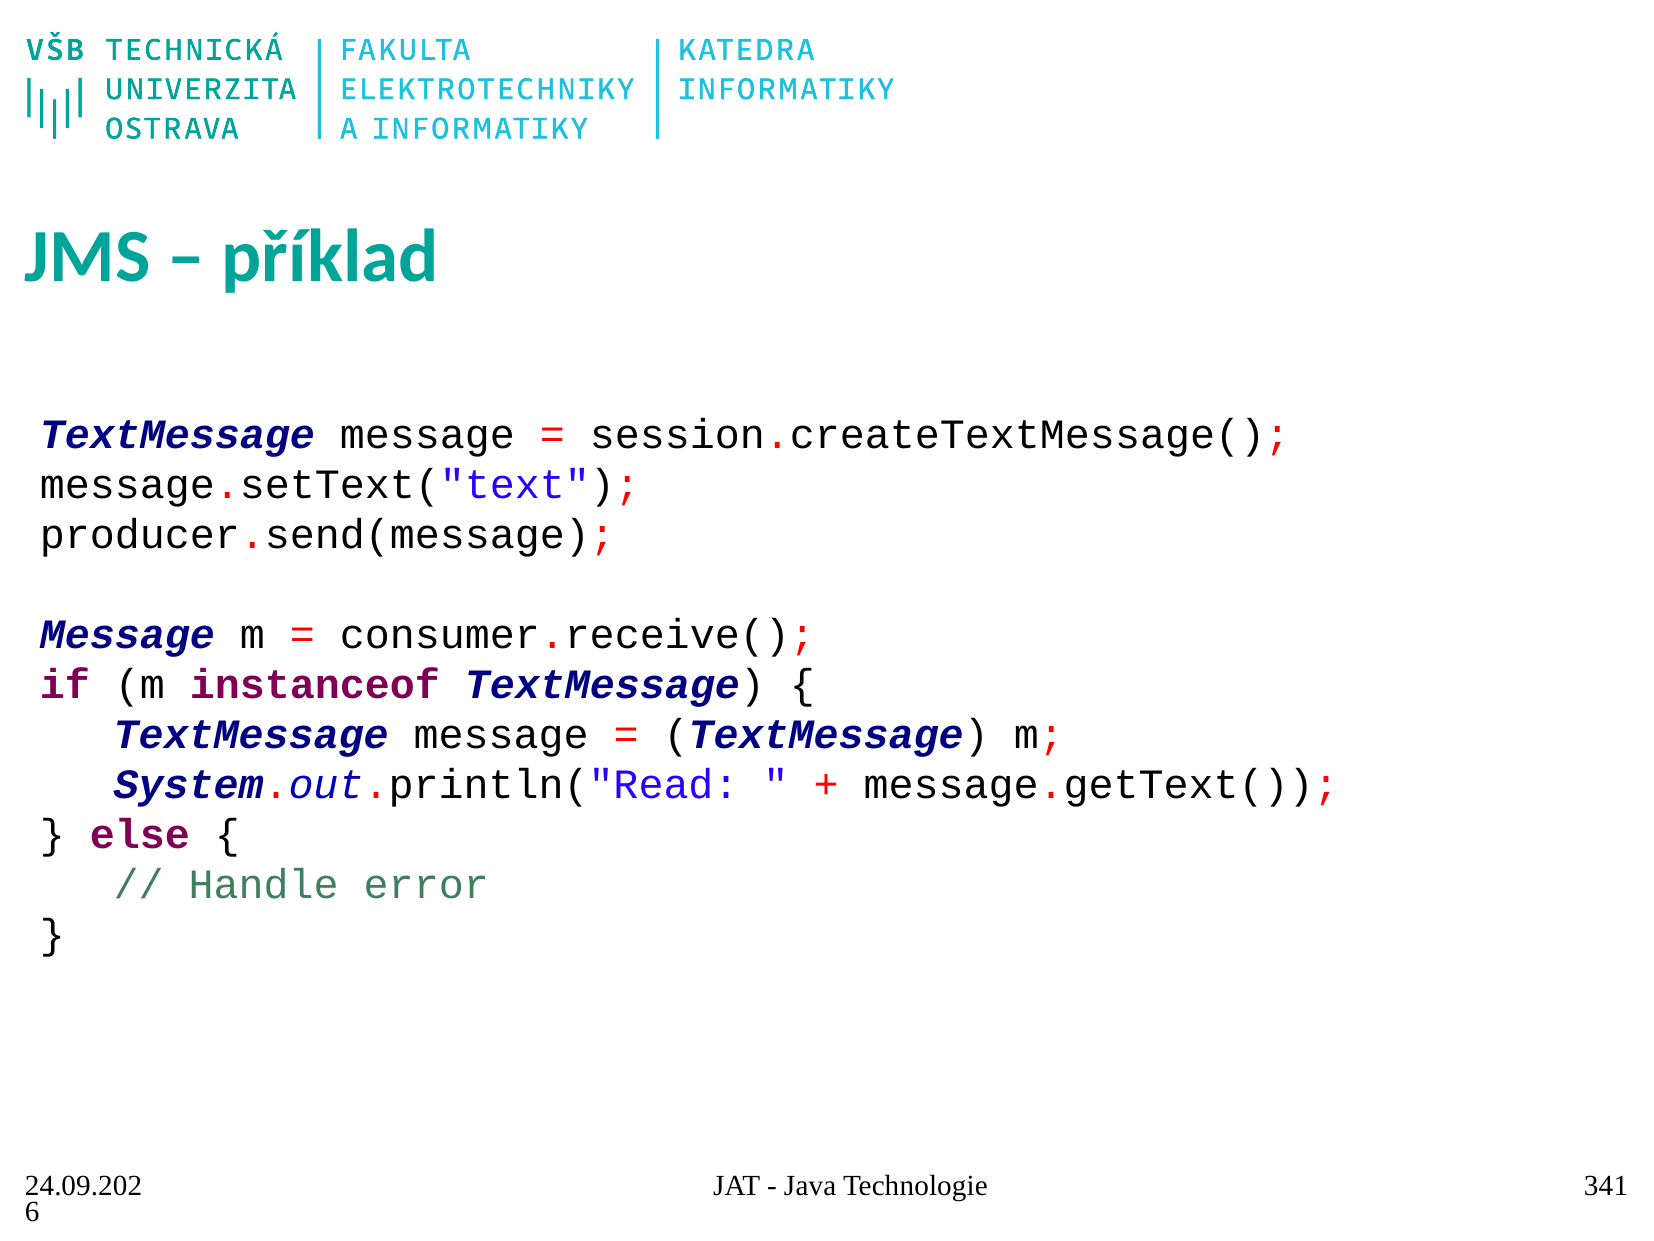

JMS – příklad
# TextMessage message = session.createTextMessage();
message.setText("text");
producer.send(message);
Message m = consumer.receive();
if (m instanceof TextMessage) {
	TextMessage message = (TextMessage) m;
	System.out.println("Read: " + message.getText());
} else {
	// Handle error
}
JAT - Java Technologie
341